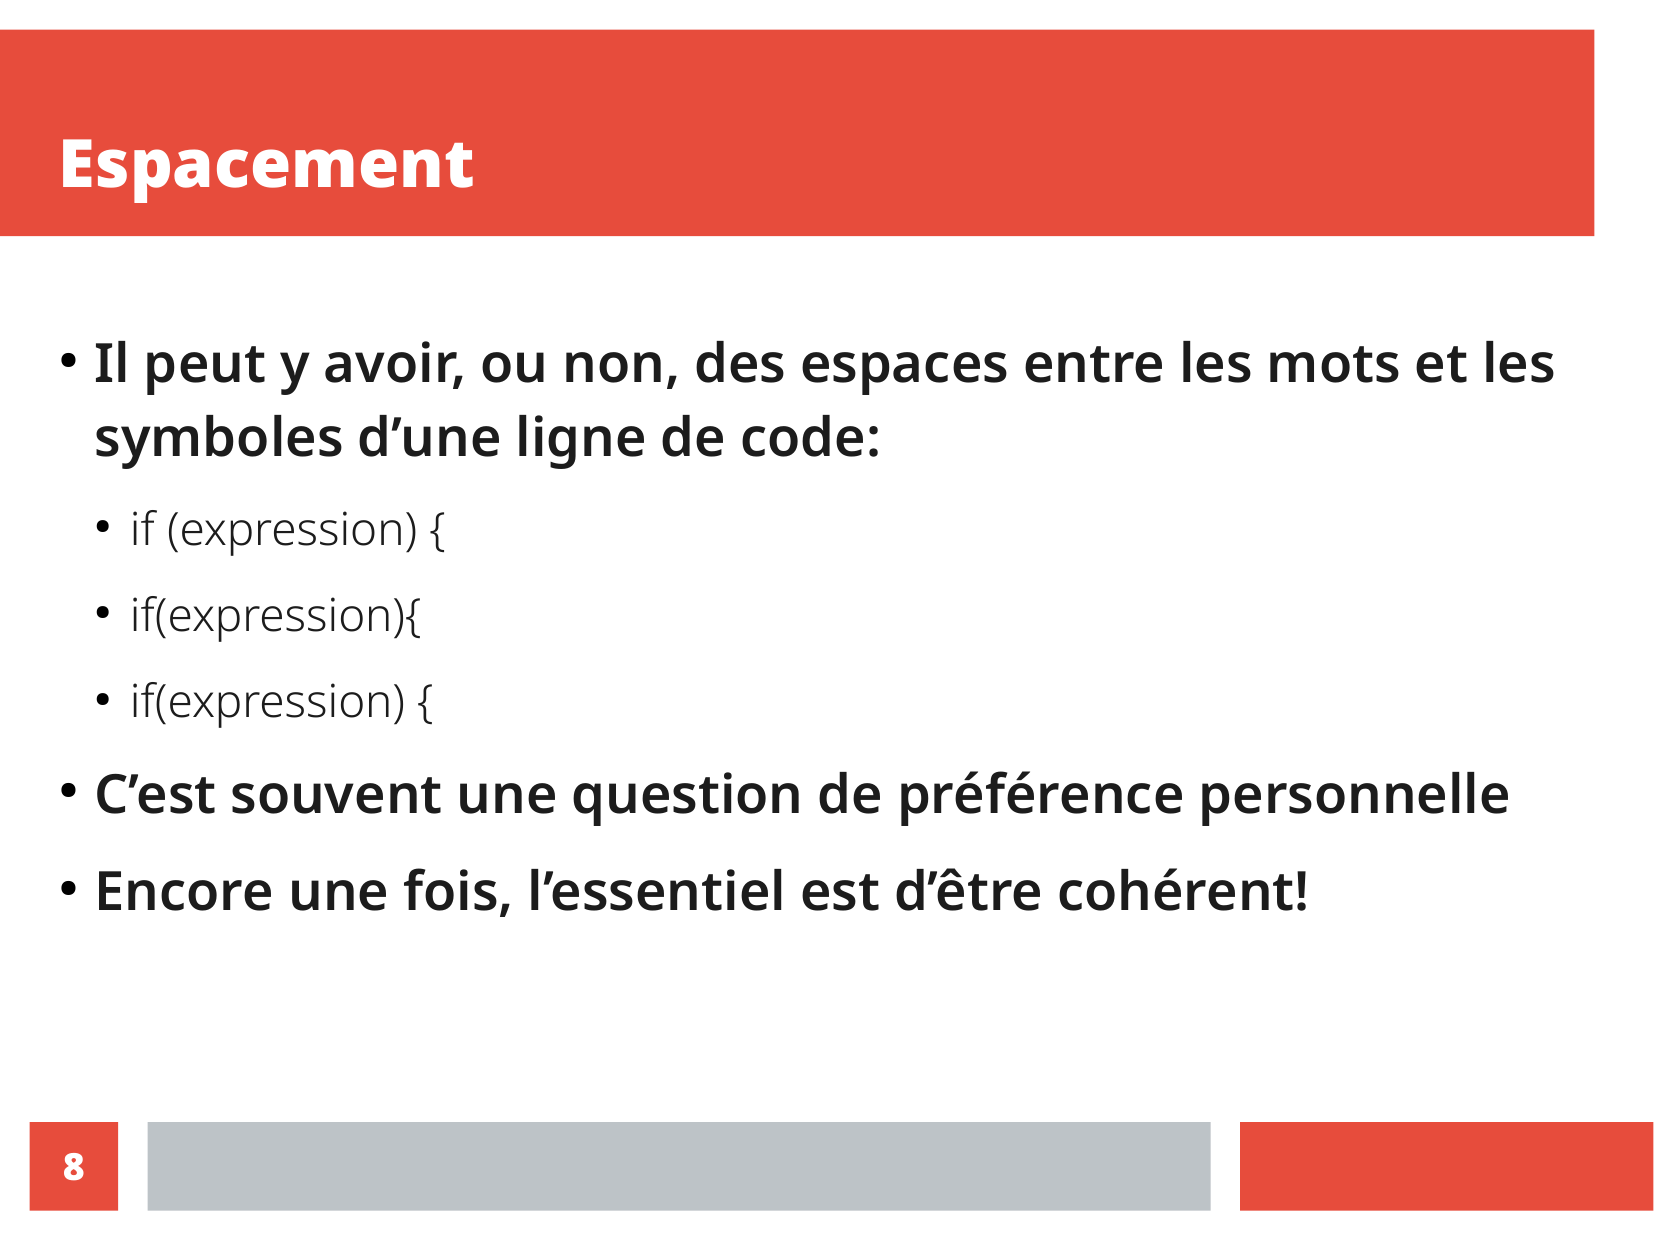

# Espacement
Il peut y avoir, ou non, des espaces entre les mots et les symboles d’une ligne de code:
if (expression) {
if(expression){
if(expression) {
C’est souvent une question de préférence personnelle
Encore une fois, l’essentiel est d’être cohérent!
8